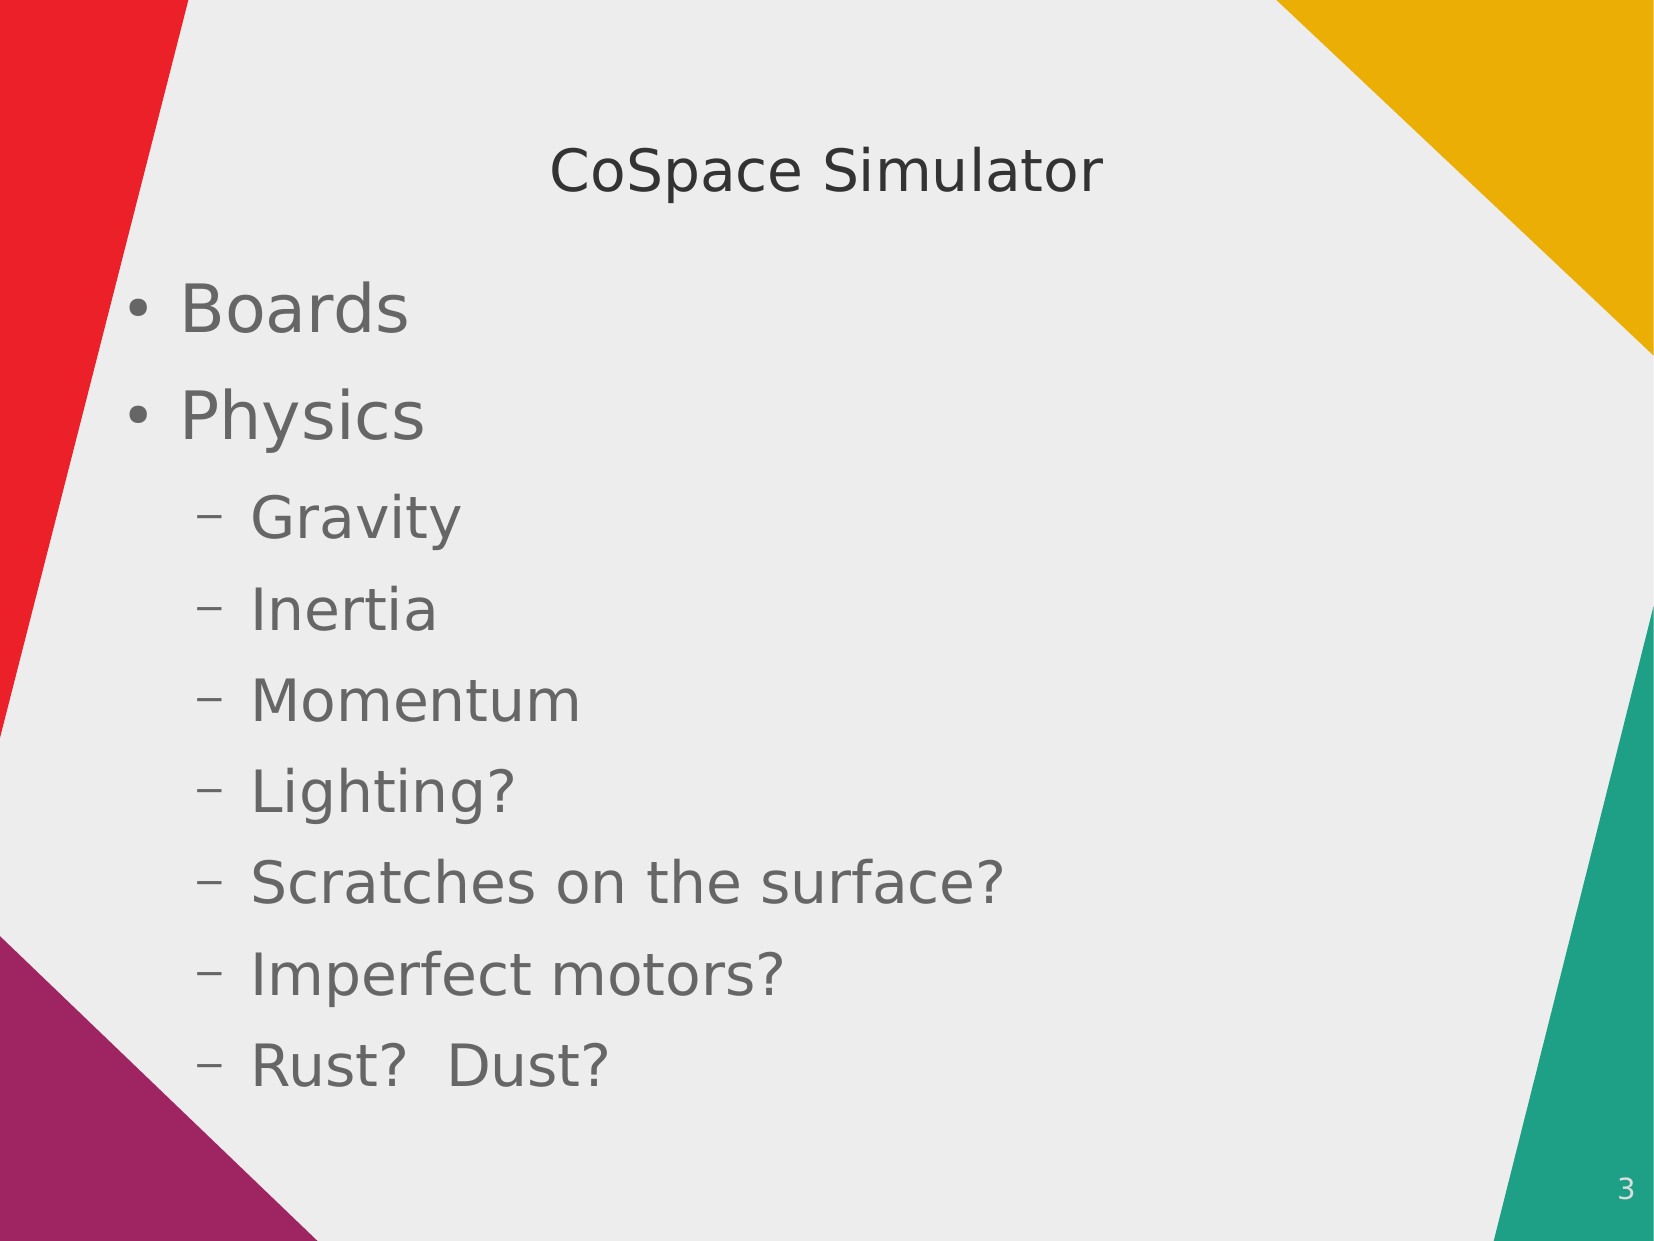

# CoSpace Simulator
Boards
Physics
Gravity
Inertia
Momentum
Lighting?
Scratches on the surface?
Imperfect motors?
Rust? Dust?
3